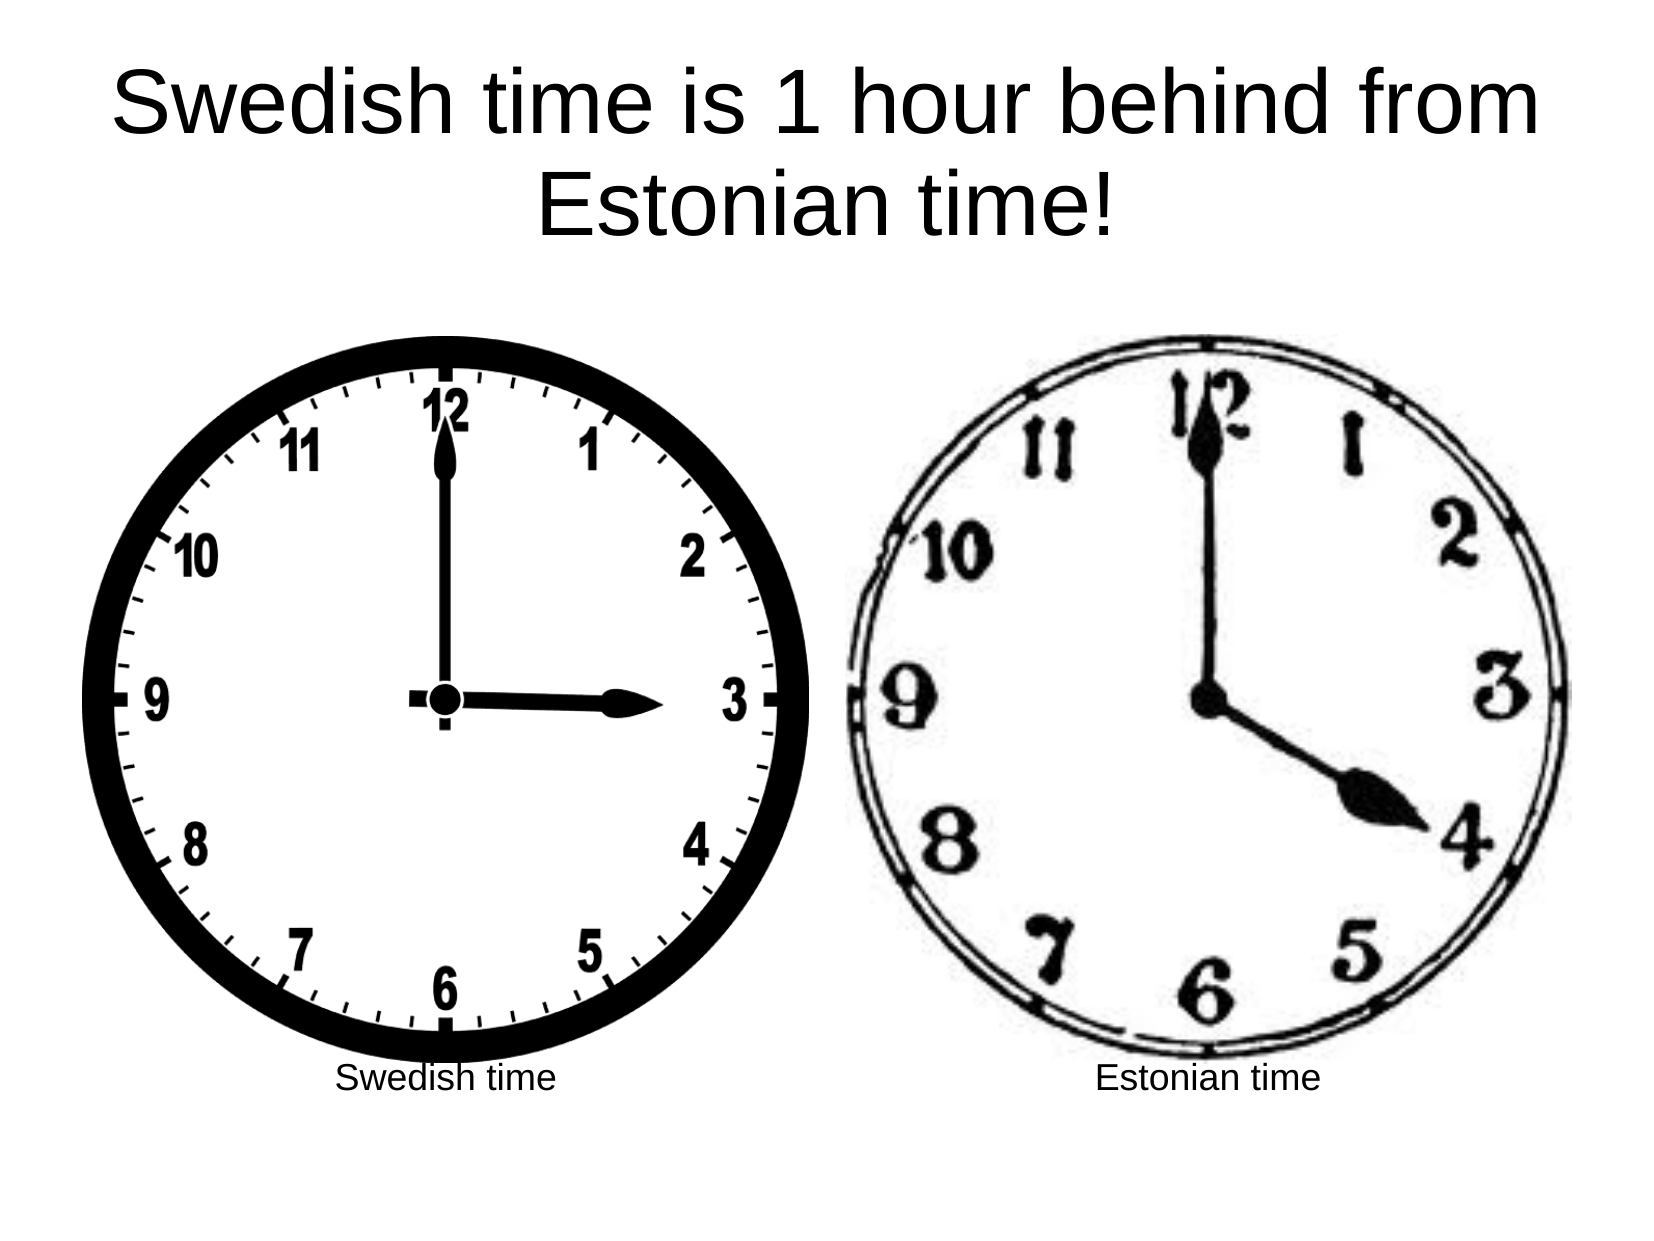

# Swedish time is 1 hour behind from Estonian time!